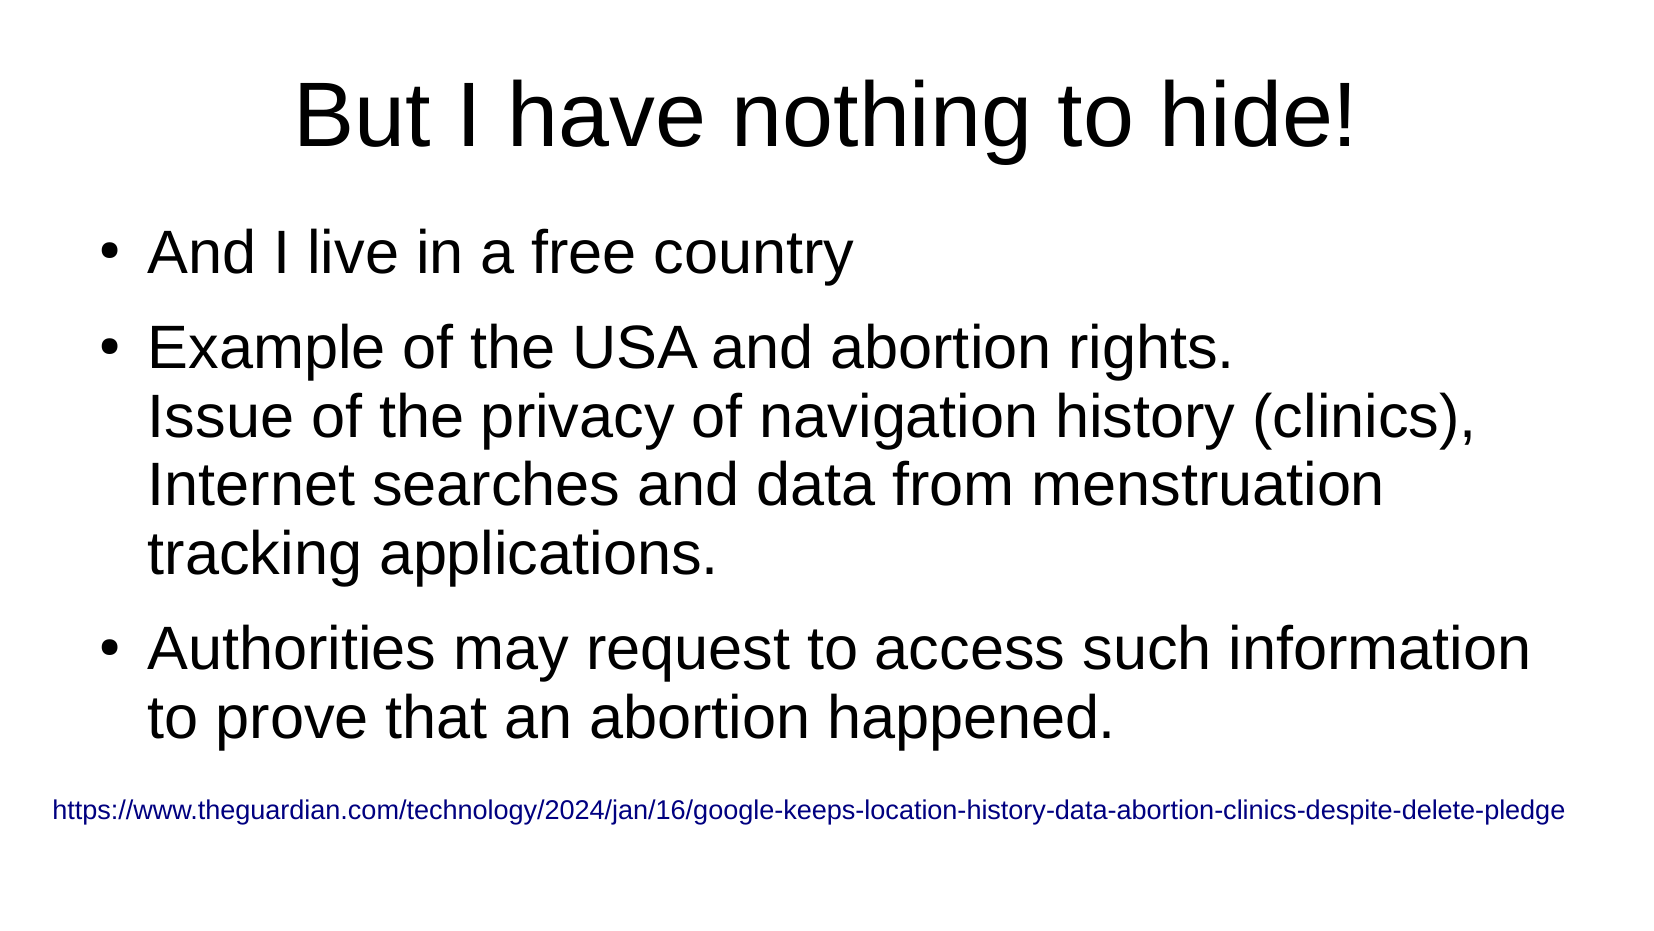

# But I have nothing to hide!
And I live in a free country
Example of the USA and abortion rights.
Issue of the privacy of navigation history (clinics), Internet searches and data from menstruation tracking applications.
Authorities may request to access such information to prove that an abortion happened.
https://www.theguardian.com/technology/2024/jan/16/google-keeps-location-history-data-abortion-clinics-despite-delete-pledge